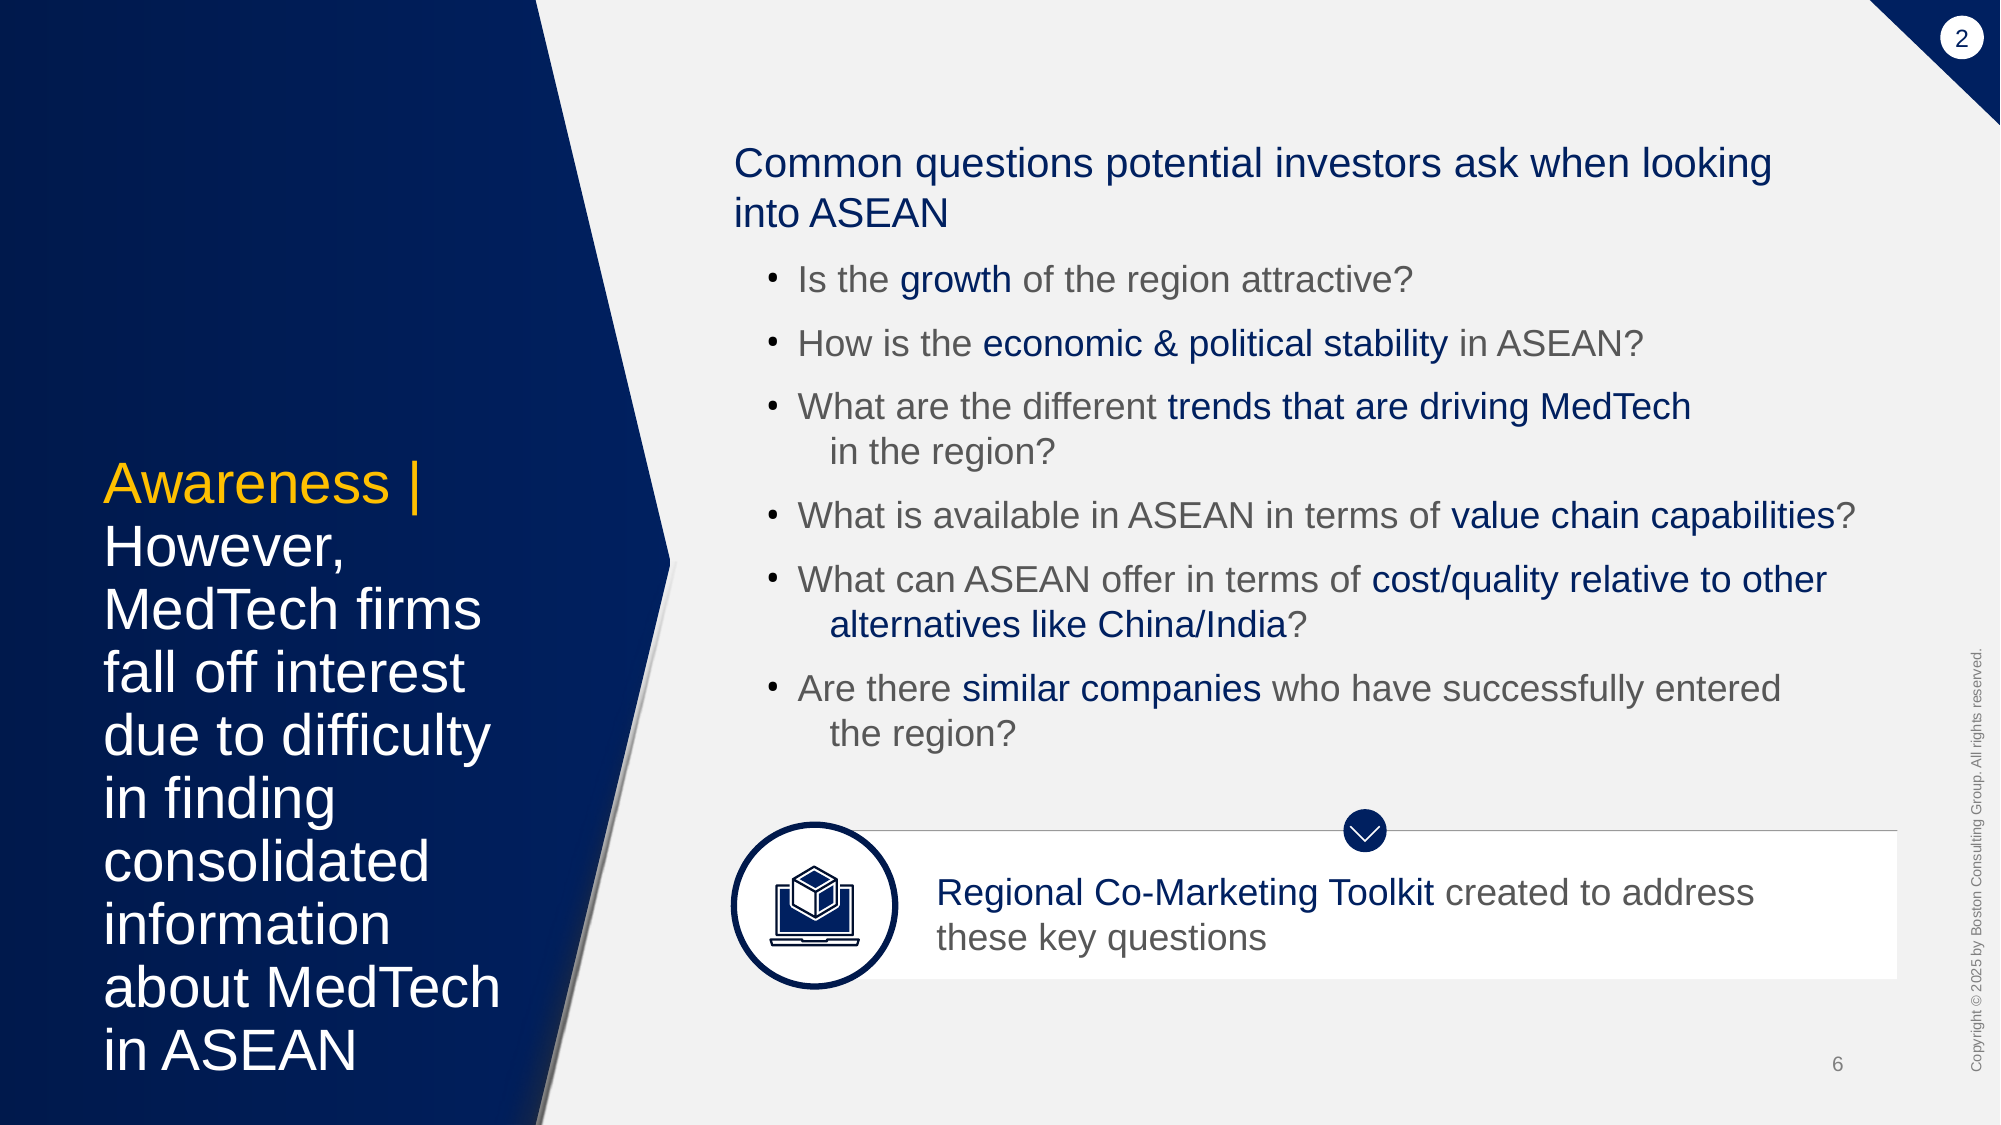

2
Common questions potential investors ask when looking
into ASEAN
Is the growth of the region attractive?
How is the economic & political stability in ASEAN?
What are the different trends that are driving MedTech
in the region?
What is available in ASEAN in terms of value chain capabilities?
What can ASEAN offer in terms of cost/quality relative to other
alternatives like China/India?
Are there similar companies who have successfully entered
the region?
# Awareness | However, MedTech firms fall off interest due to difficulty in finding consolidated information about MedTech in ASEAN
Regional Co-Marketing Toolkit created to address
these key questions